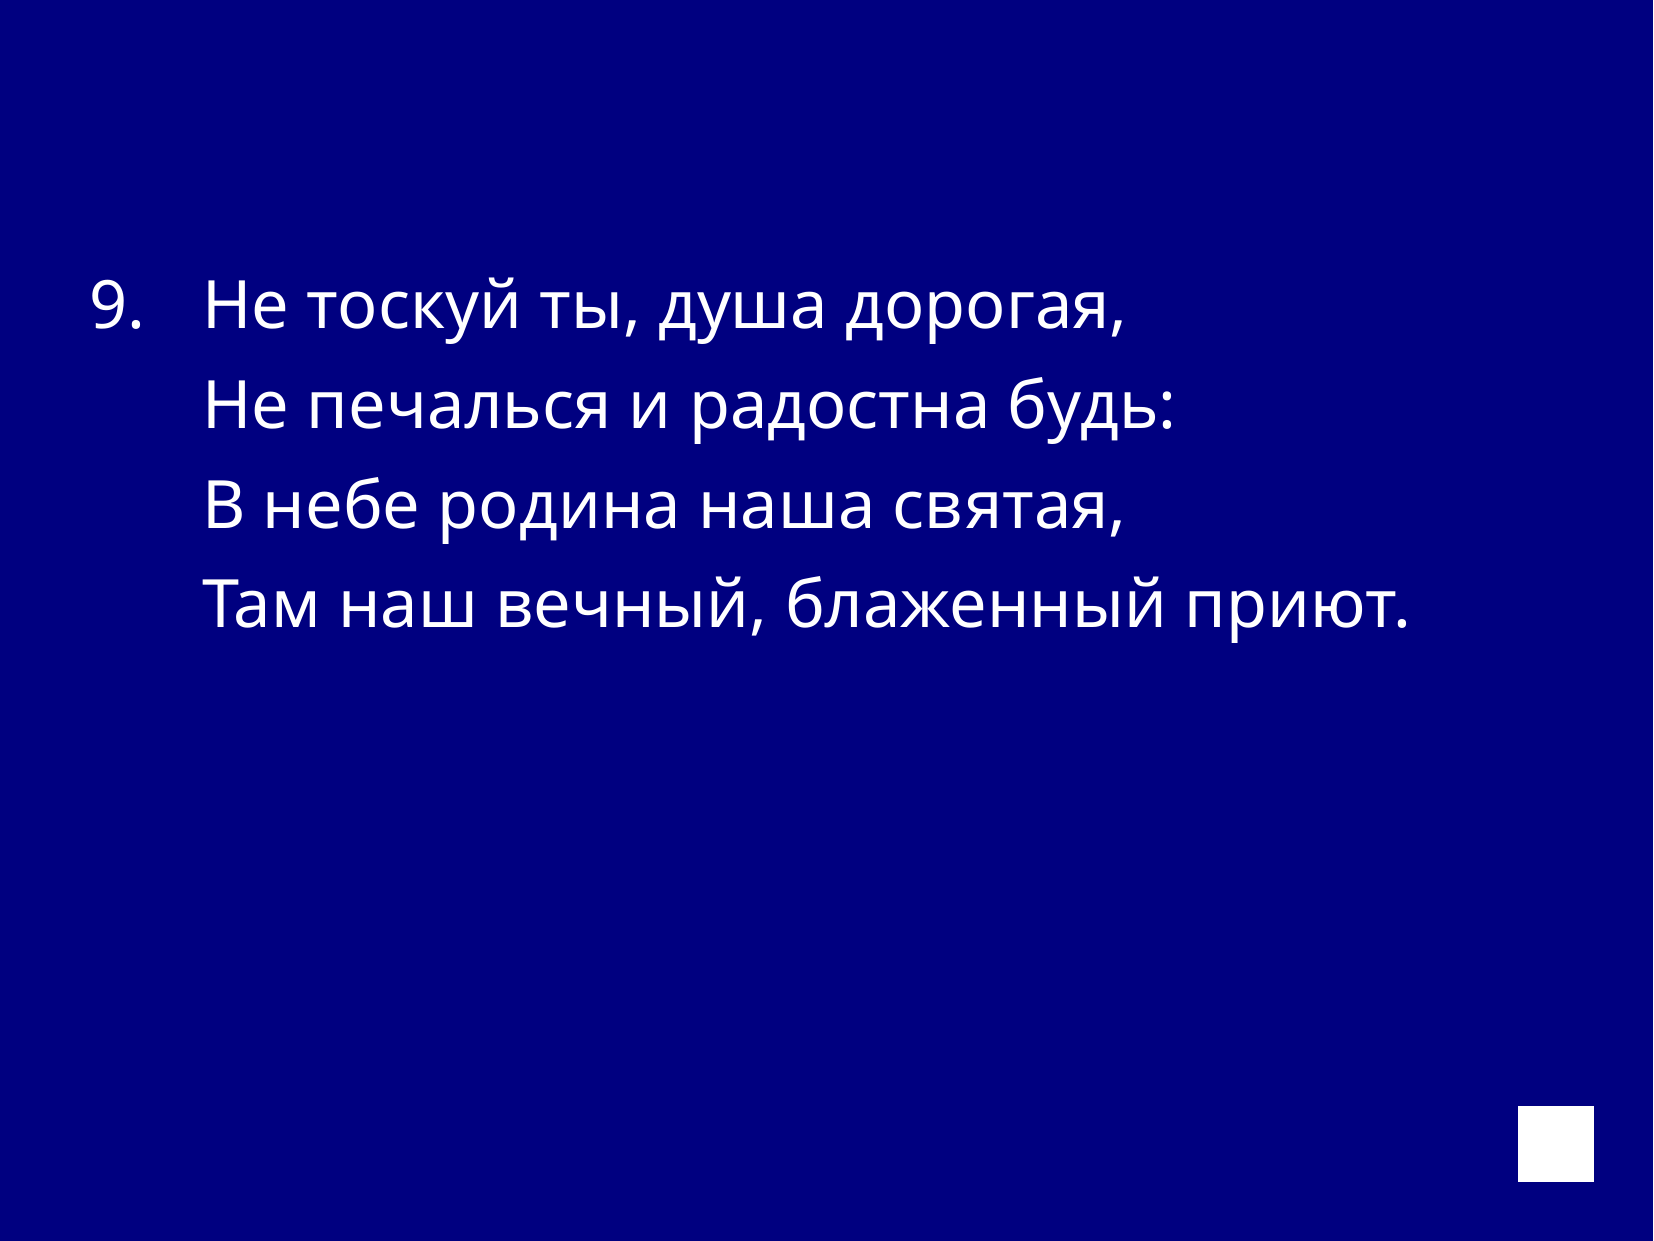

9.	Не тоскуй ты, душа дорогая,
	Не печалься и радостна будь:
	В небе родина наша святая,
	Там наш вечный, блаженный приют.